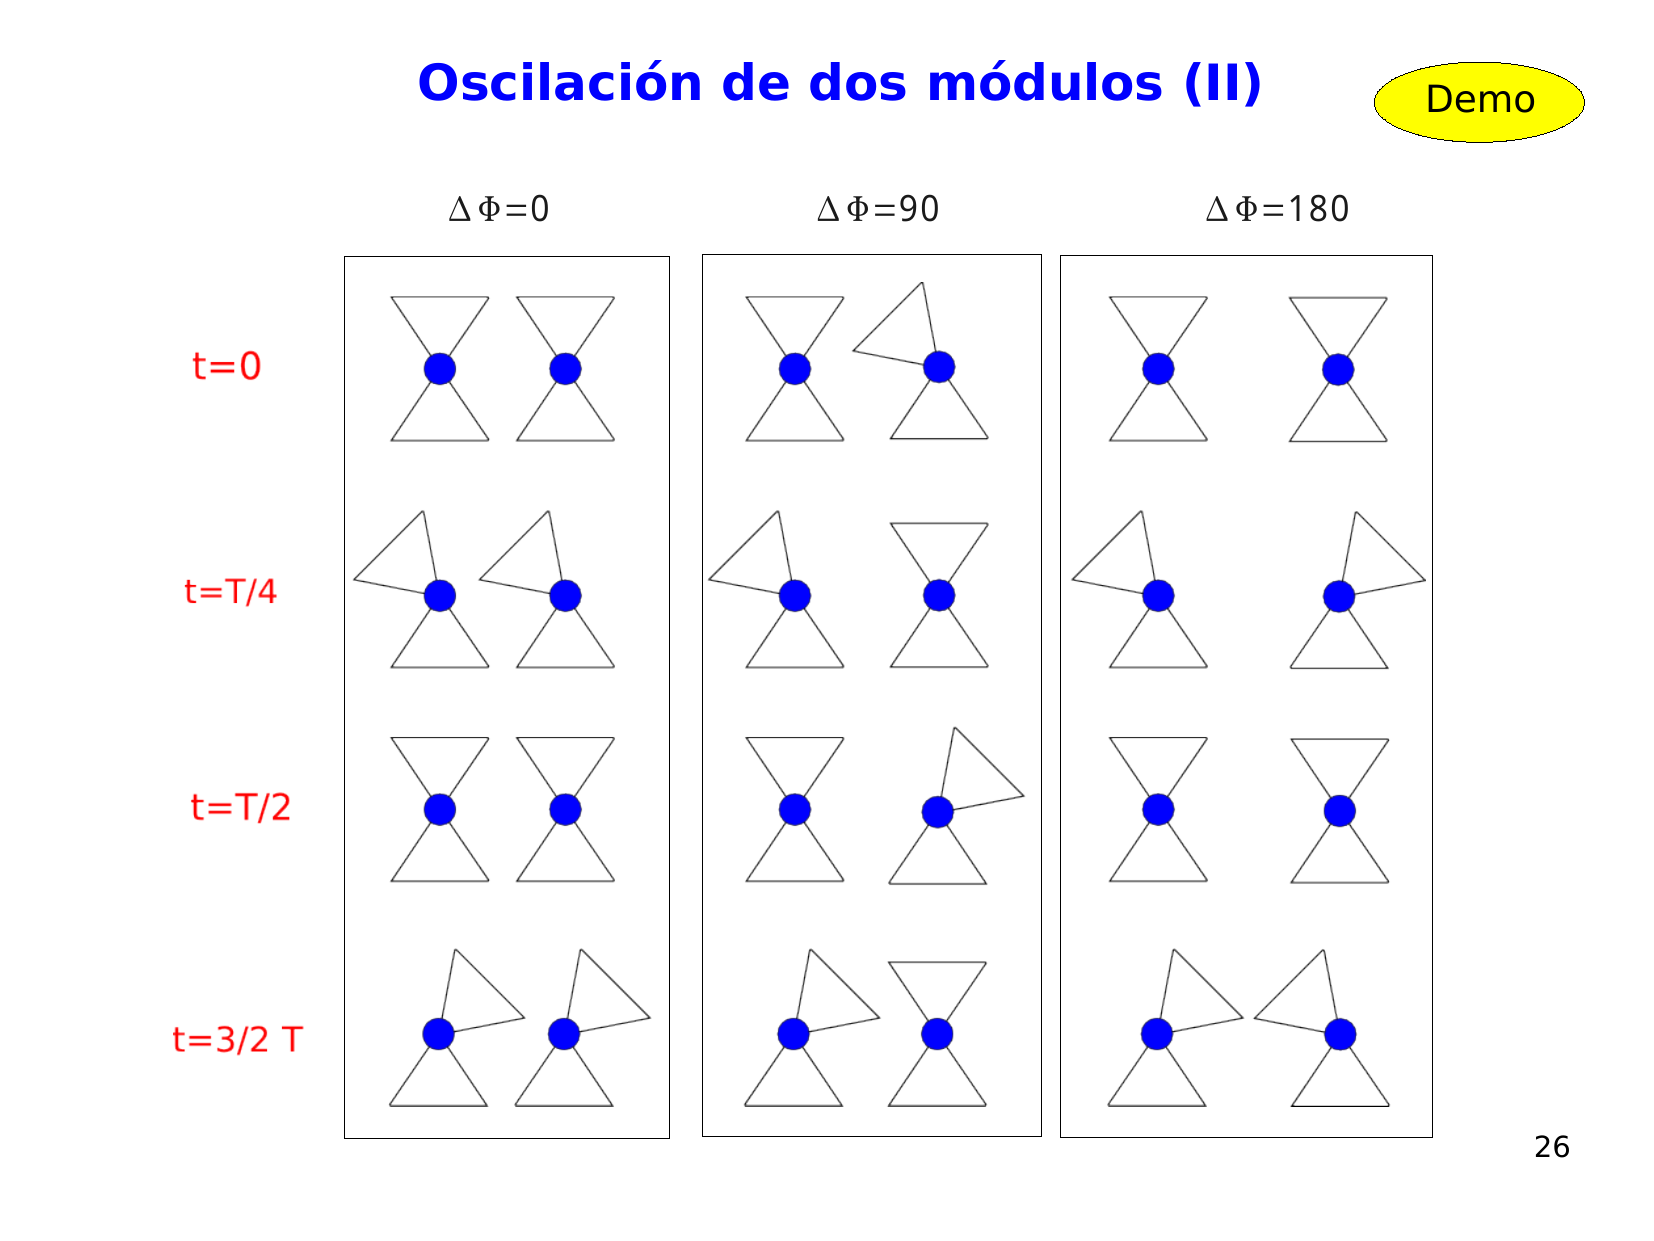

Oscilación de dos módulos (II)
Demo
26